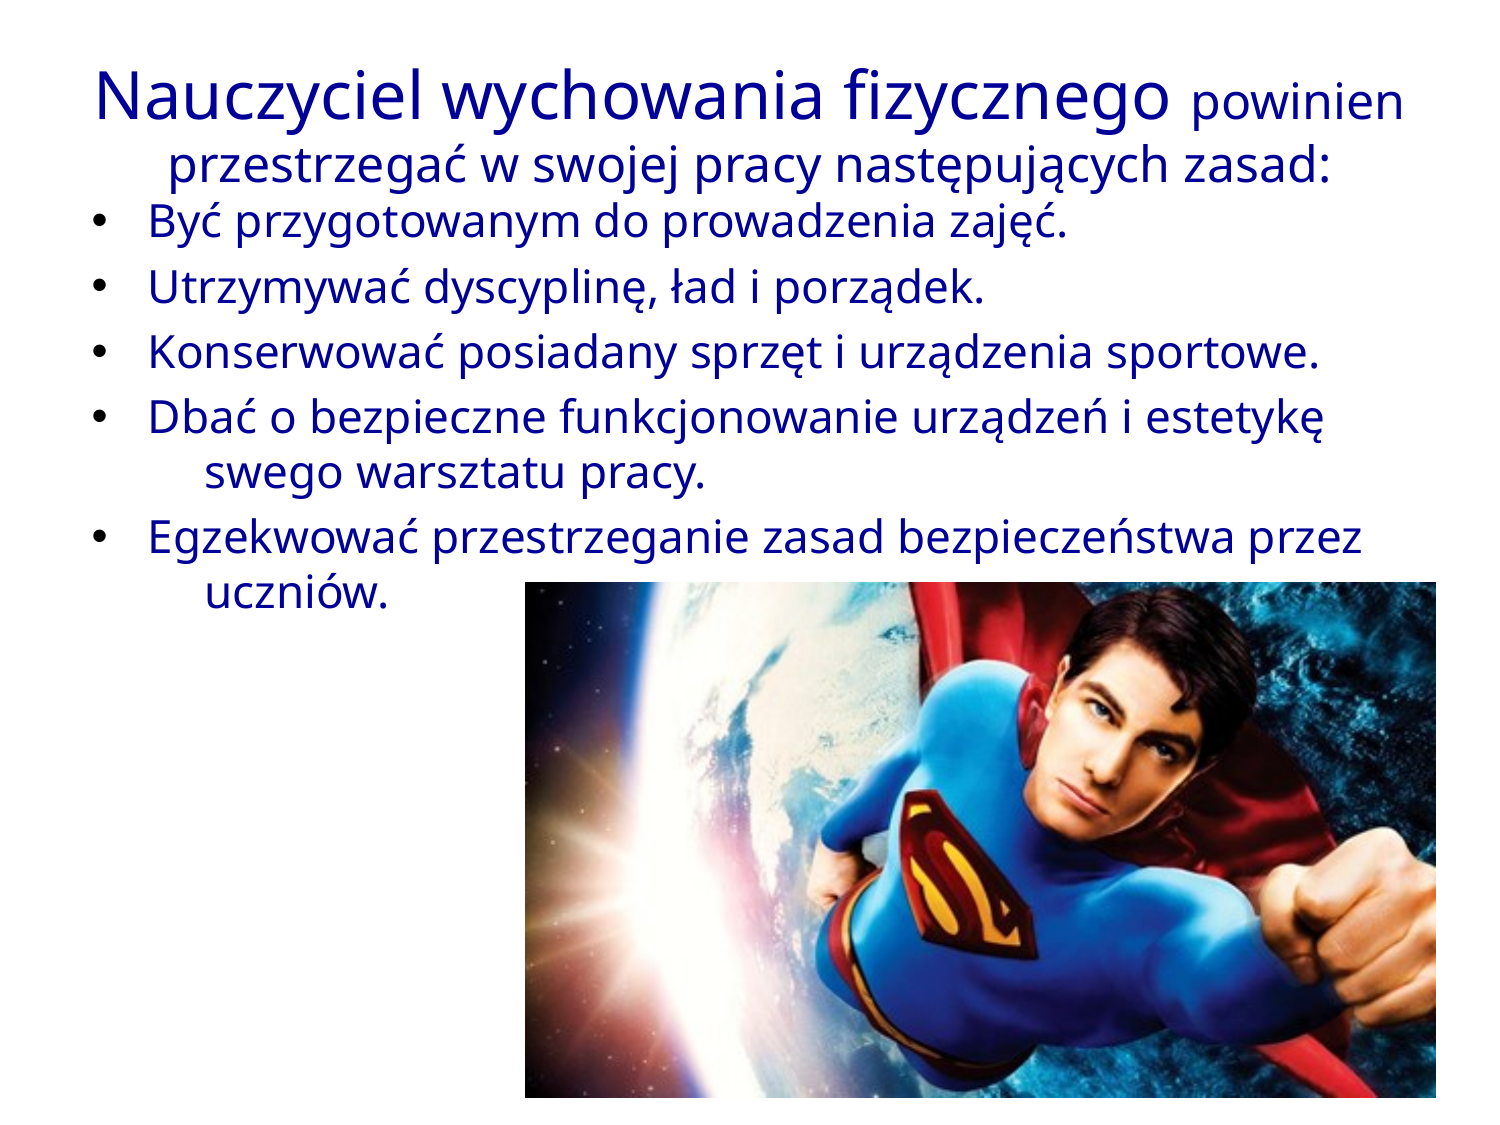

# Nauczyciel wychowania fizycznego powinien przestrzegać w swojej pracy następujących zasad:
Być przygotowanym do prowadzenia zajęć.
Utrzymywać dyscyplinę, ład i porządek.
Konserwować posiadany sprzęt i urządzenia sportowe.
Dbać o bezpieczne funkcjonowanie urządzeń i estetykę swego warsztatu pracy.
Egzekwować przestrzeganie zasad bezpieczeństwa przez uczniów.